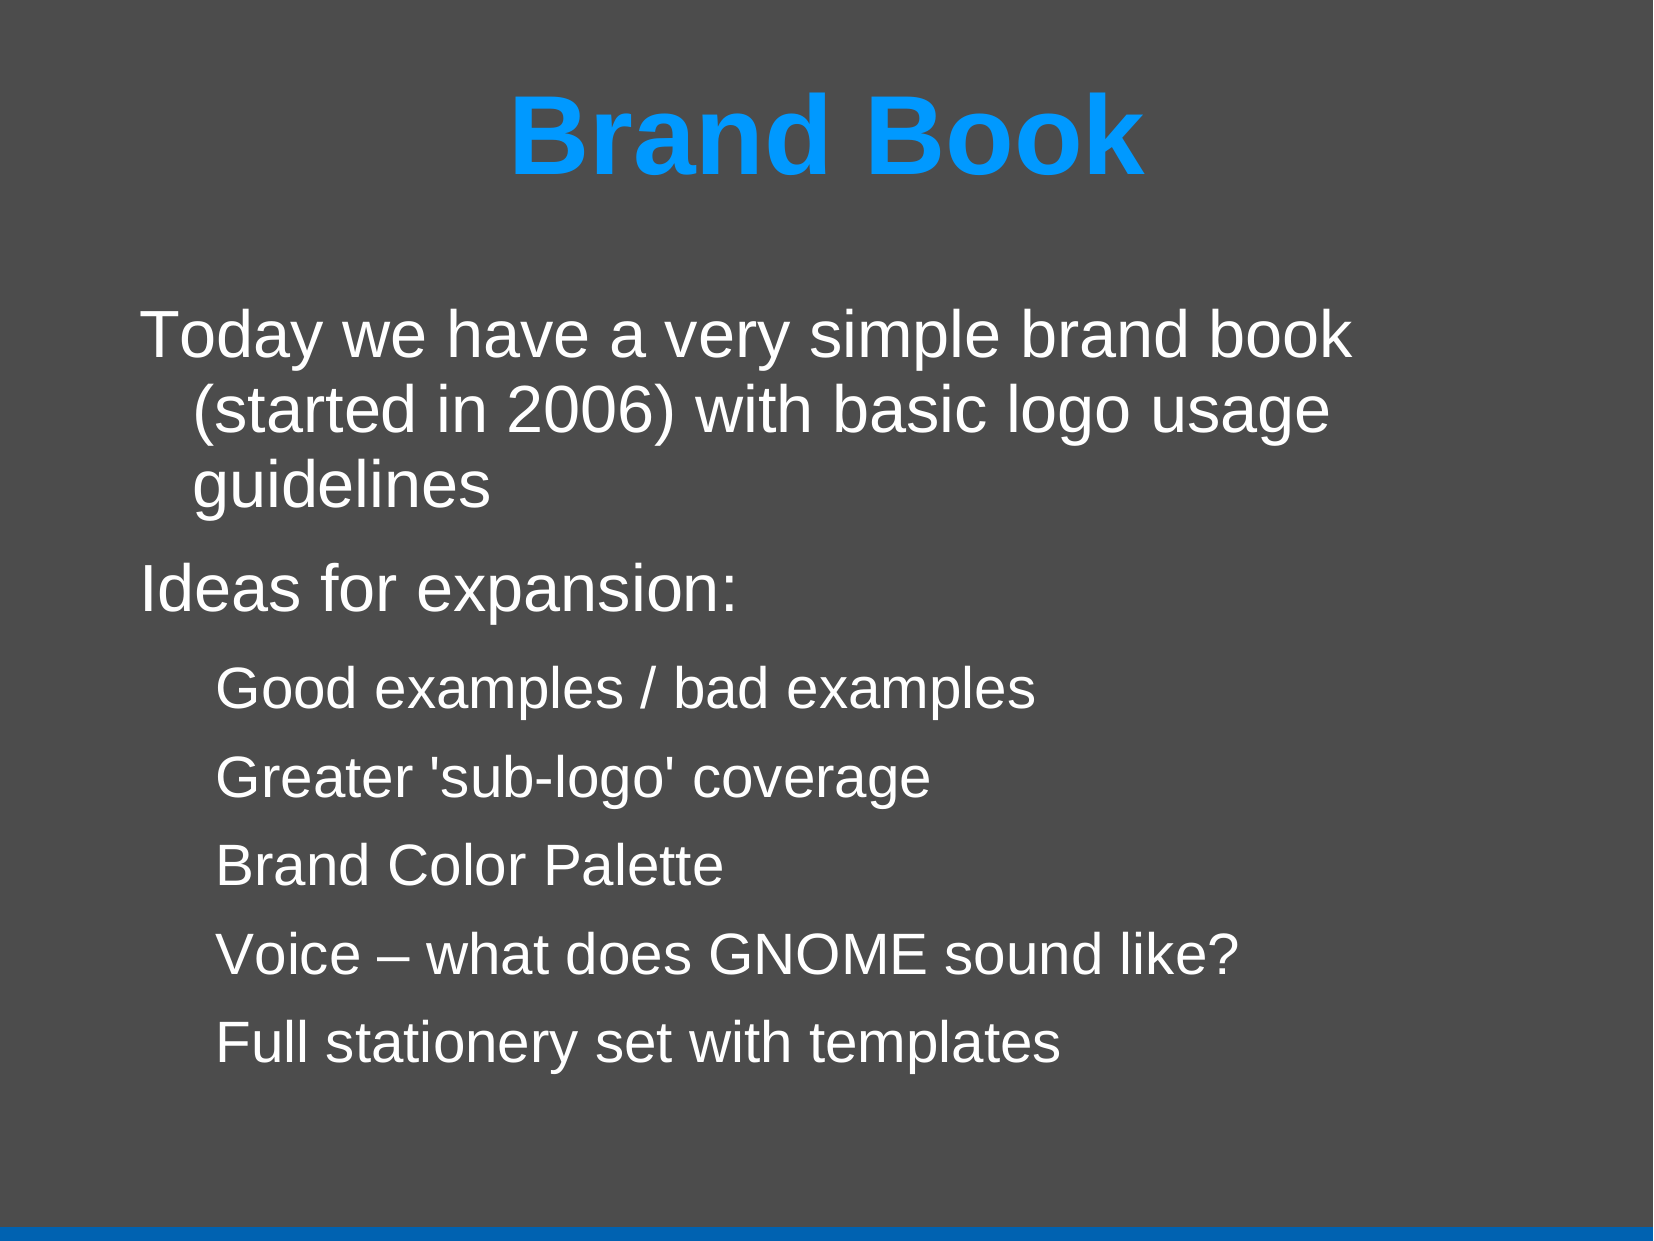

# Brand Book
Today we have a very simple brand book (started in 2006) with basic logo usage guidelines
Ideas for expansion:
Good examples / bad examples
Greater 'sub-logo' coverage
Brand Color Palette
Voice – what does GNOME sound like?
Full stationery set with templates